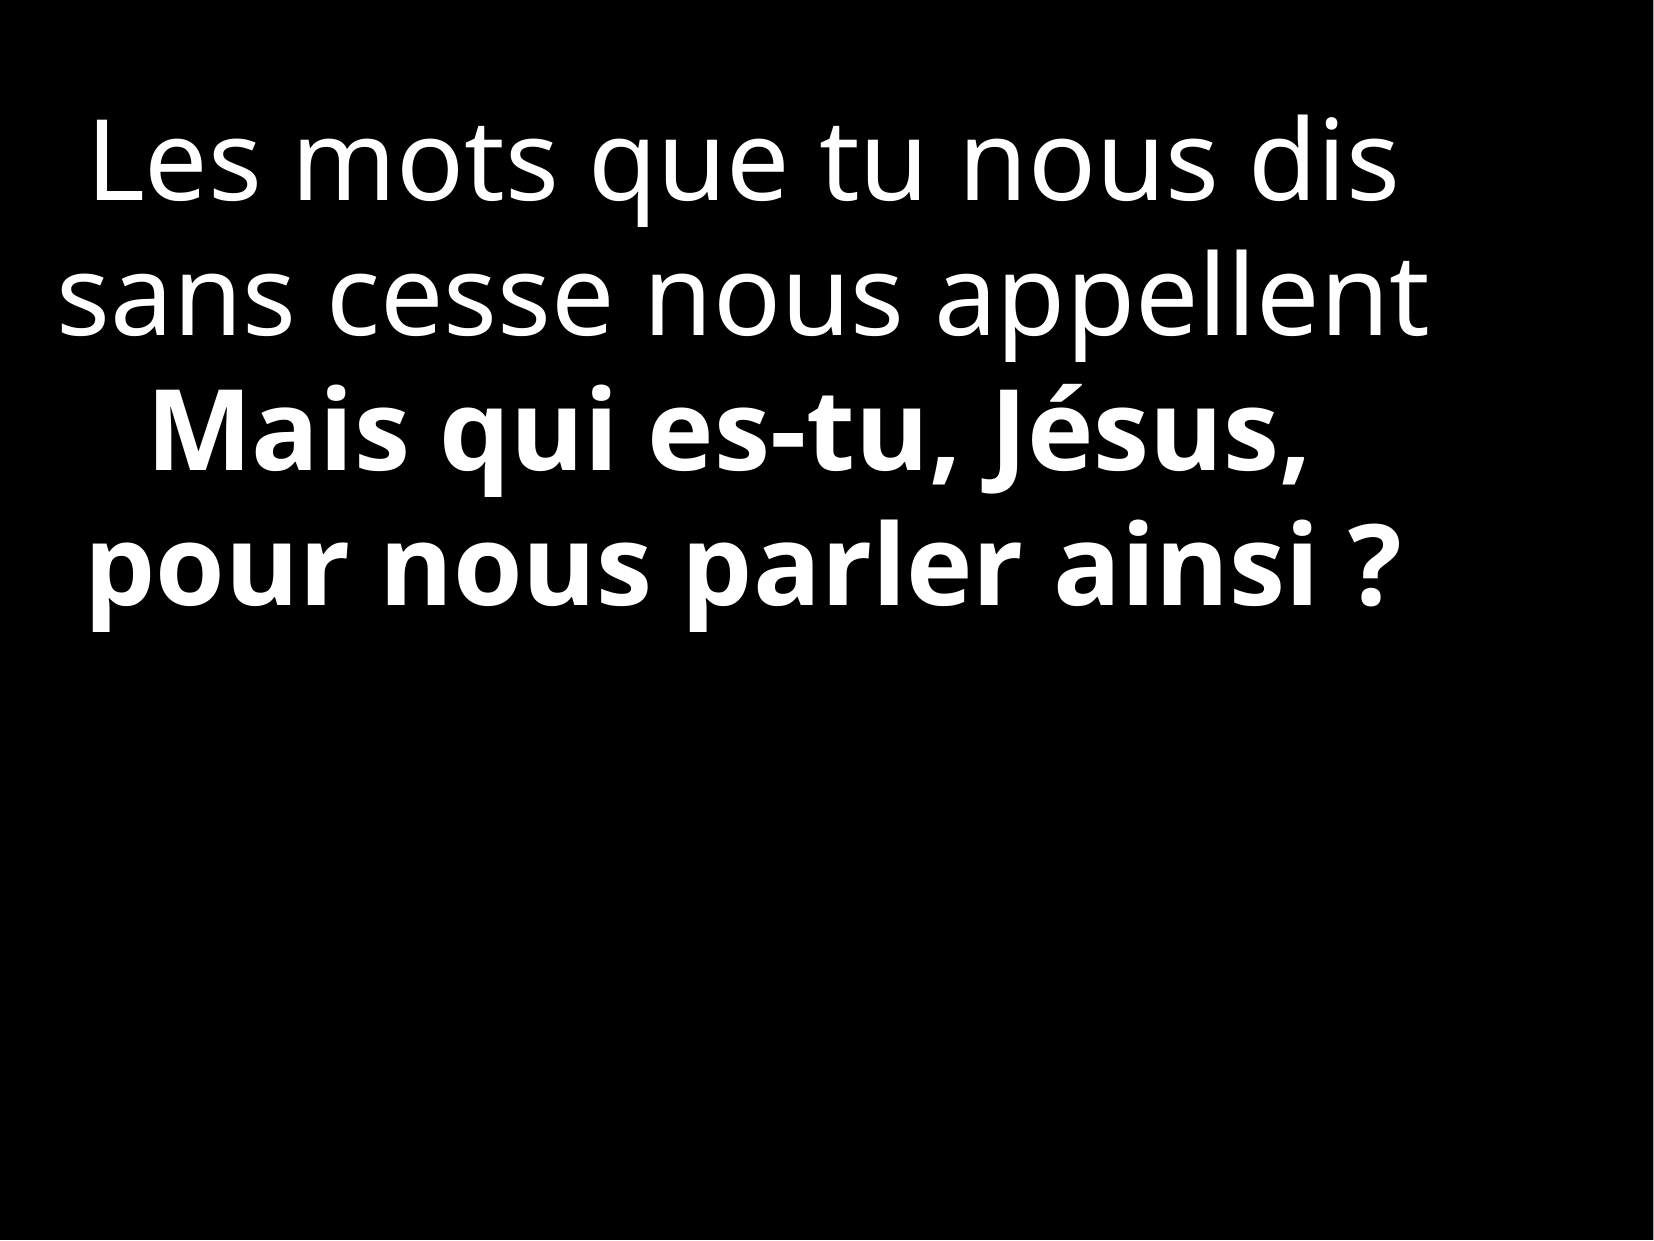

Les mots que tu nous dis sans cesse nous appellent
Mais qui es-tu, Jésus,
pour nous parler ainsi ?